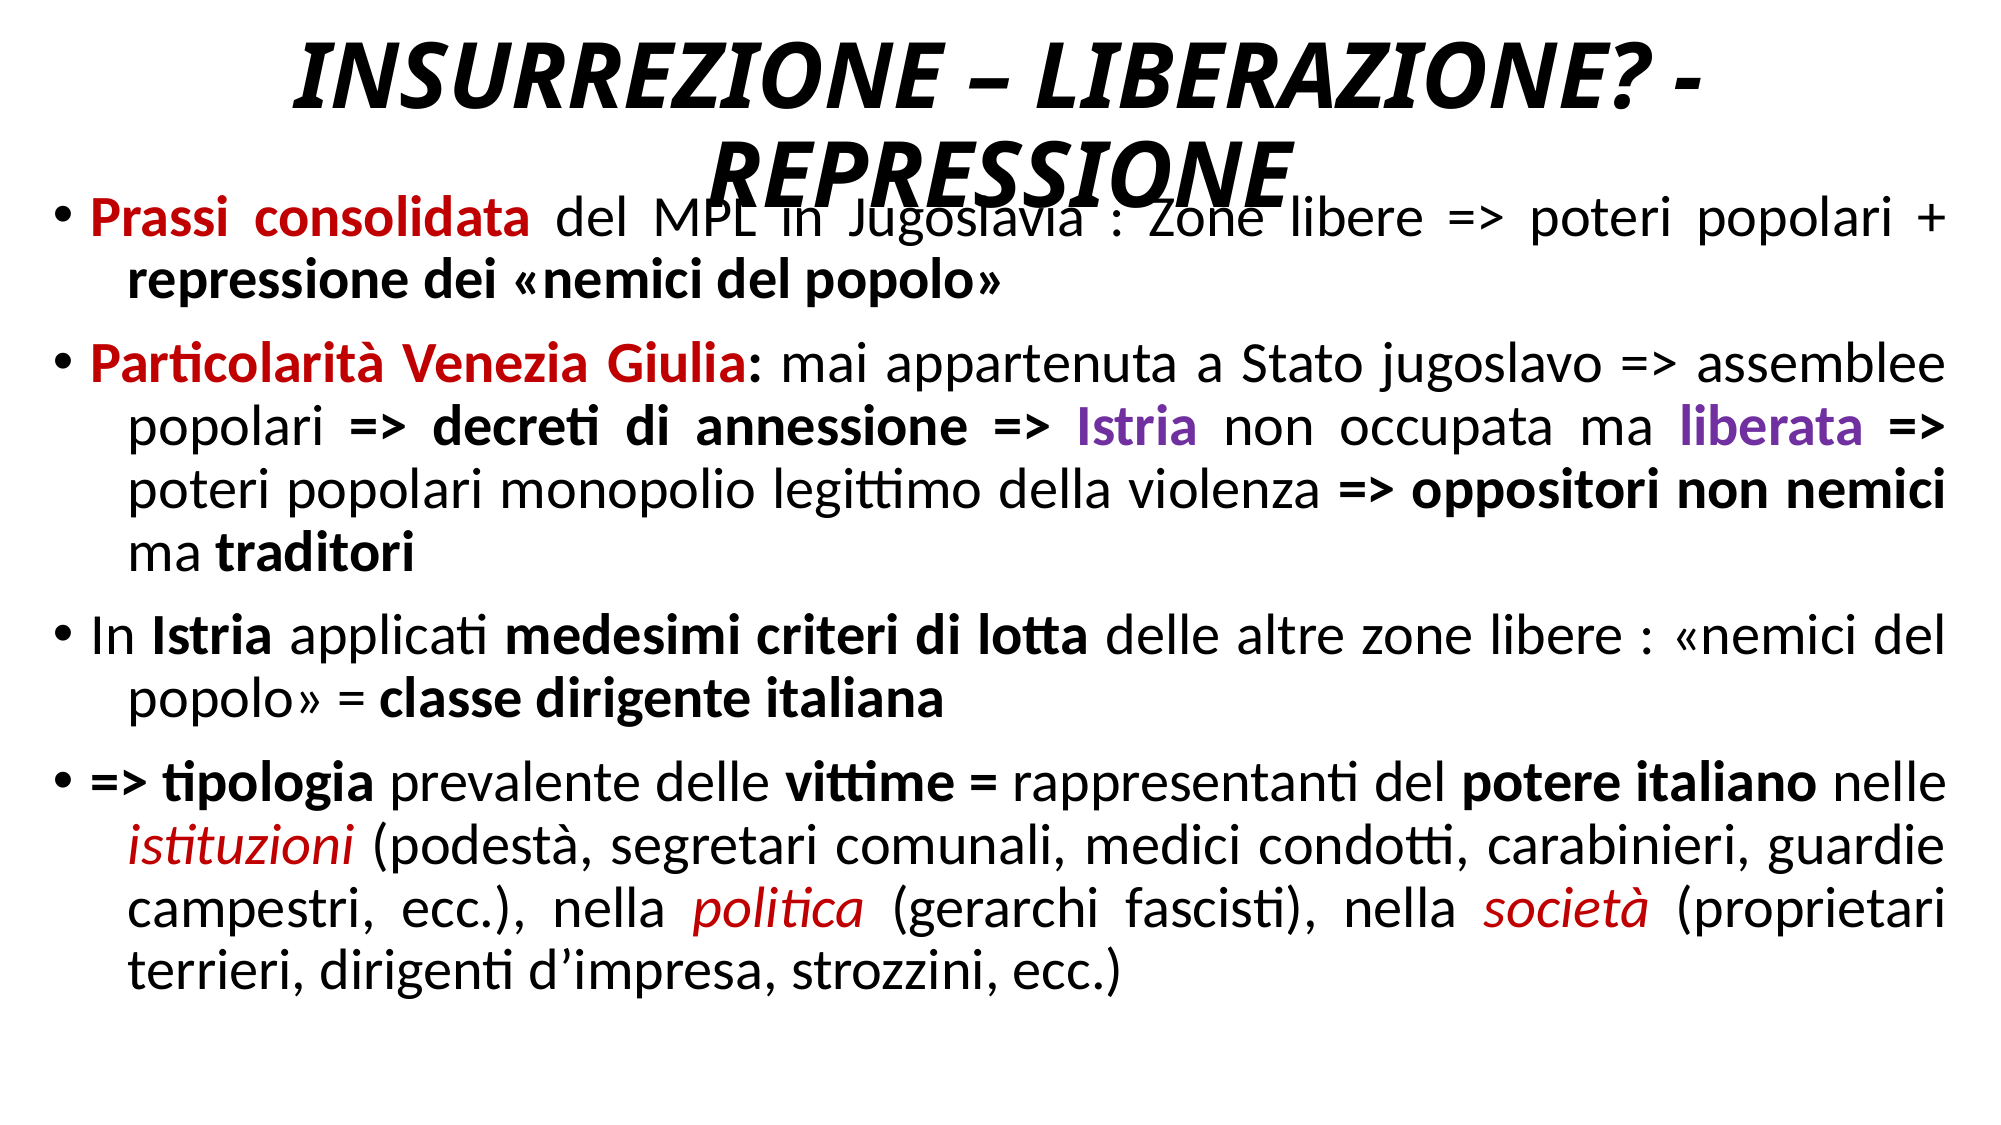

# INSURREZIONE – LIBERAZIONE? - REPRESSIONE
Prassi consolidata del MPL in Jugoslavia : Zone libere => poteri popolari + repressione dei «nemici del popolo»
Particolarità Venezia Giulia: mai appartenuta a Stato jugoslavo => assemblee popolari => decreti di annessione => Istria non occupata ma liberata => poteri popolari monopolio legittimo della violenza => oppositori non nemici ma traditori
In Istria applicati medesimi criteri di lotta delle altre zone libere : «nemici del popolo» = classe dirigente italiana
=> tipologia prevalente delle vittime = rappresentanti del potere italiano nelle istituzioni (podestà, segretari comunali, medici condotti, carabinieri, guardie campestri, ecc.), nella politica (gerarchi fascisti), nella società (proprietari terrieri, dirigenti d’impresa, strozzini, ecc.)